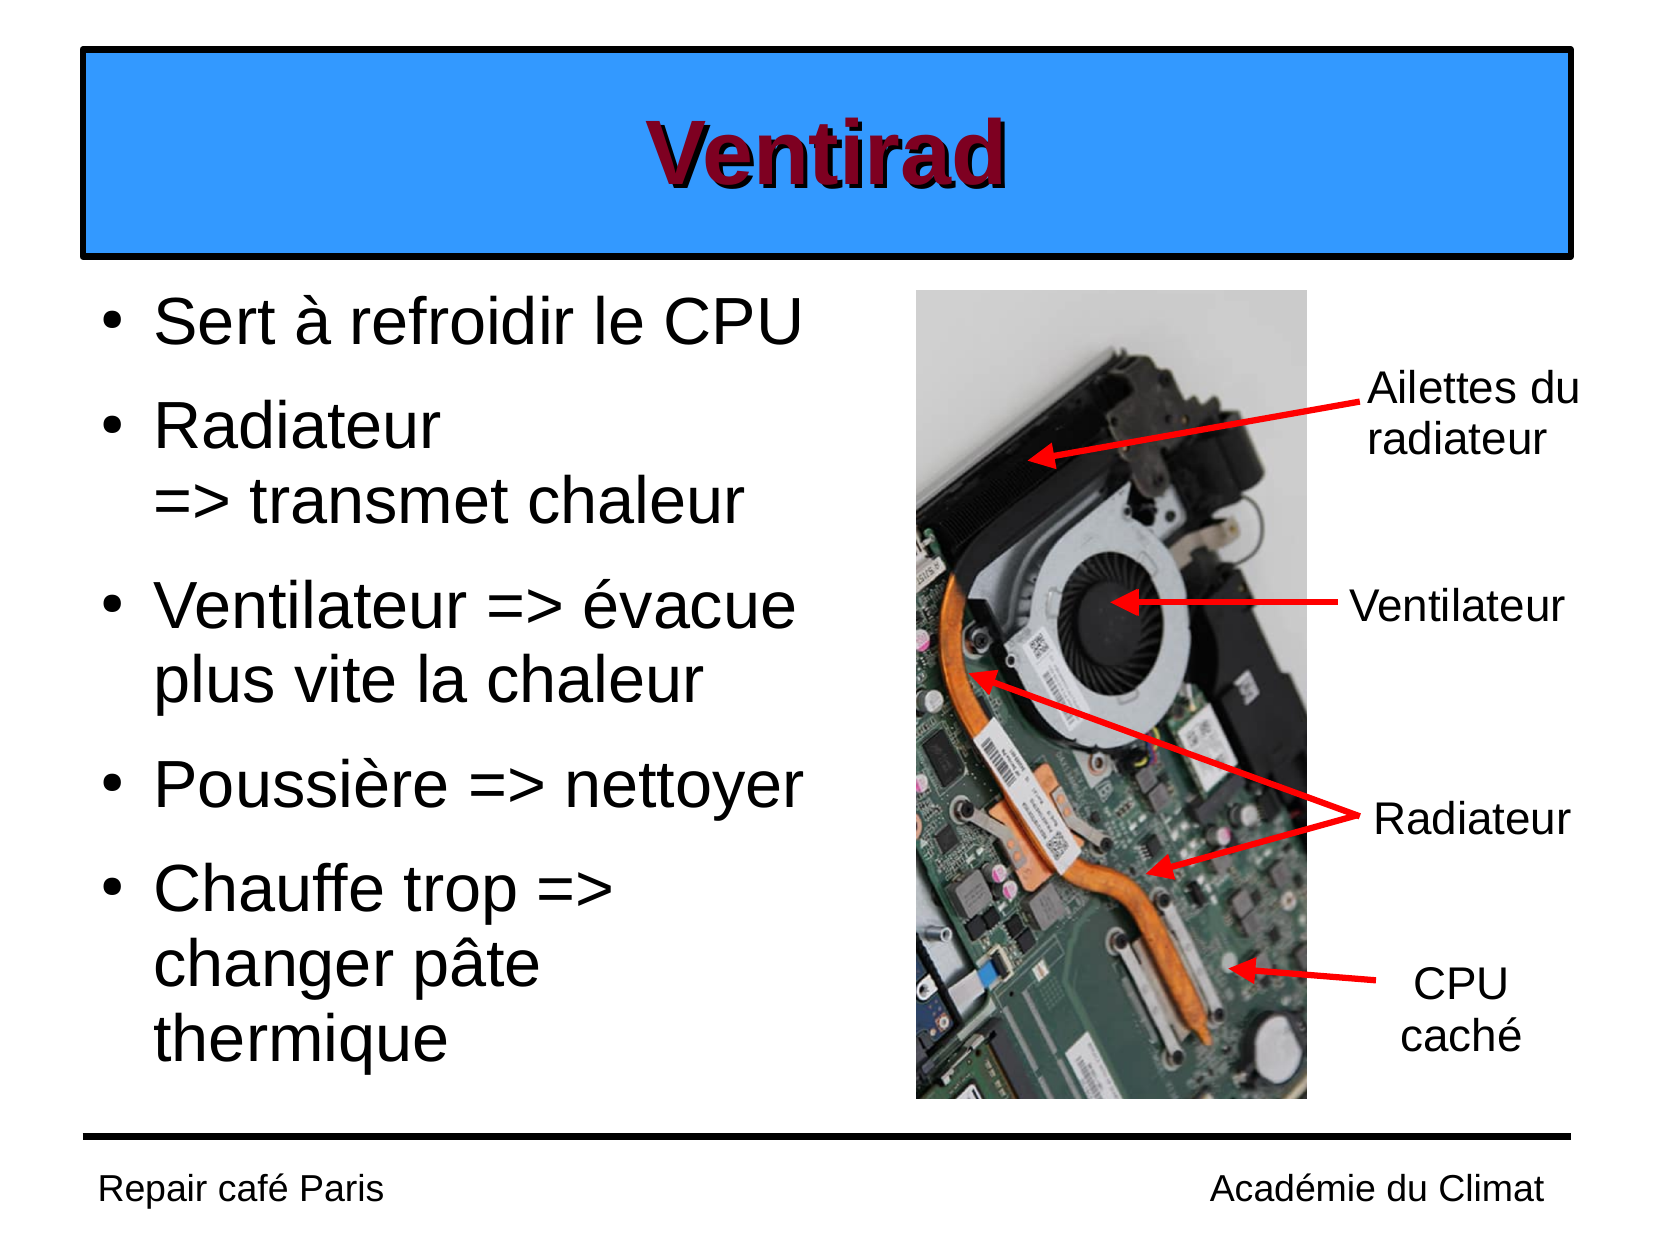

# Ventirad
Sert à refroidir le CPU
Radiateur
=> transmet chaleur
Ventilateur => évacue plus vite la chaleur
Poussière => nettoyer
Chauffe trop => changer pâte thermique
Ailettes du radiateur
Ventilateur
Radiateur
CPU
caché
Repair café Paris	Académie du Climat